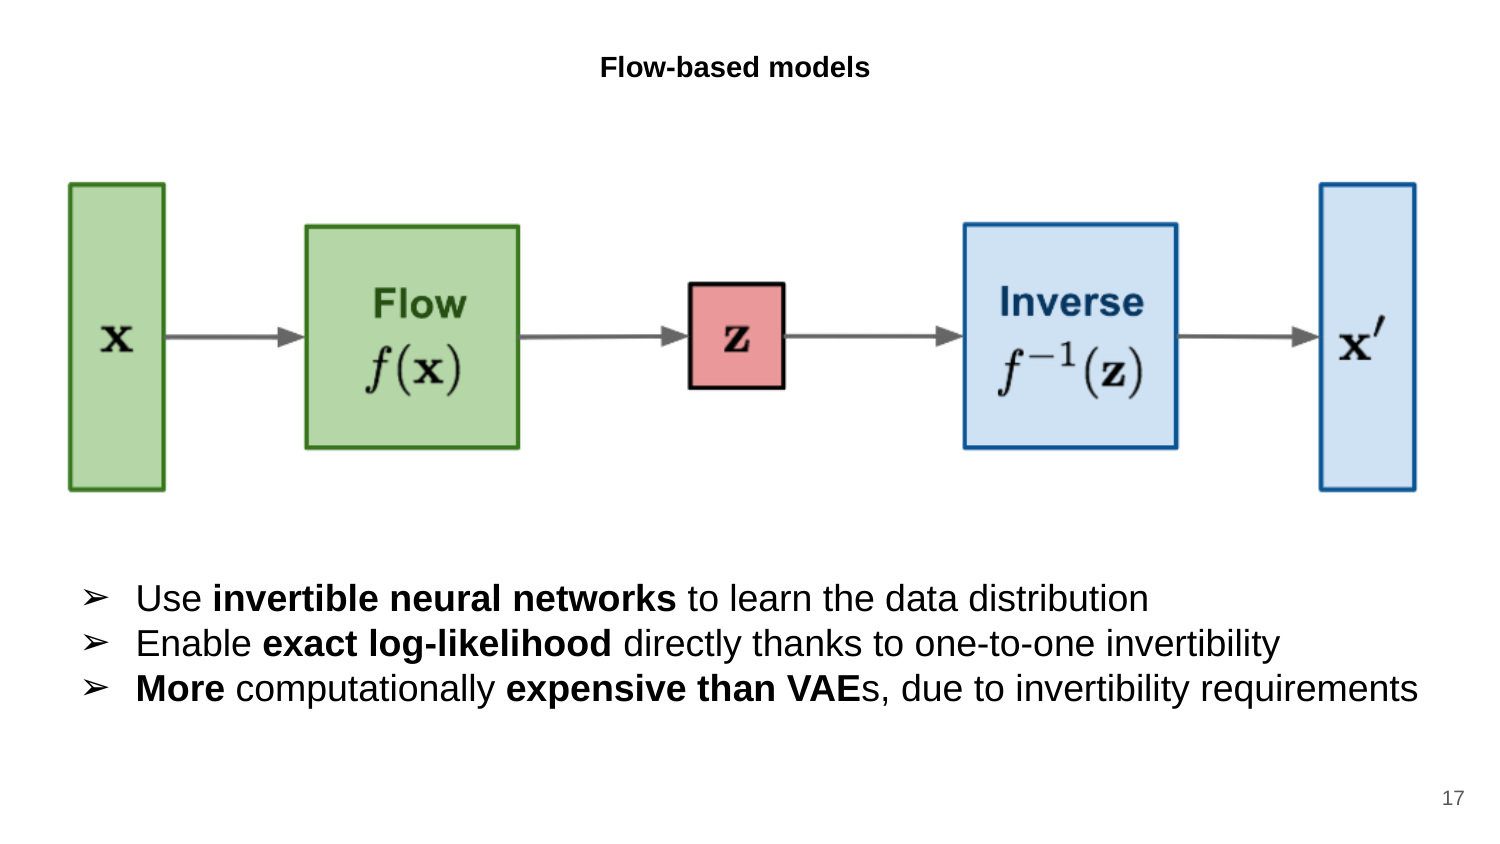

Flow-based models
Use invertible neural networks to learn the data distribution
Enable exact log-likelihood directly thanks to one-to-one invertibility
More computationally expensive than VAEs, due to invertibility requirements